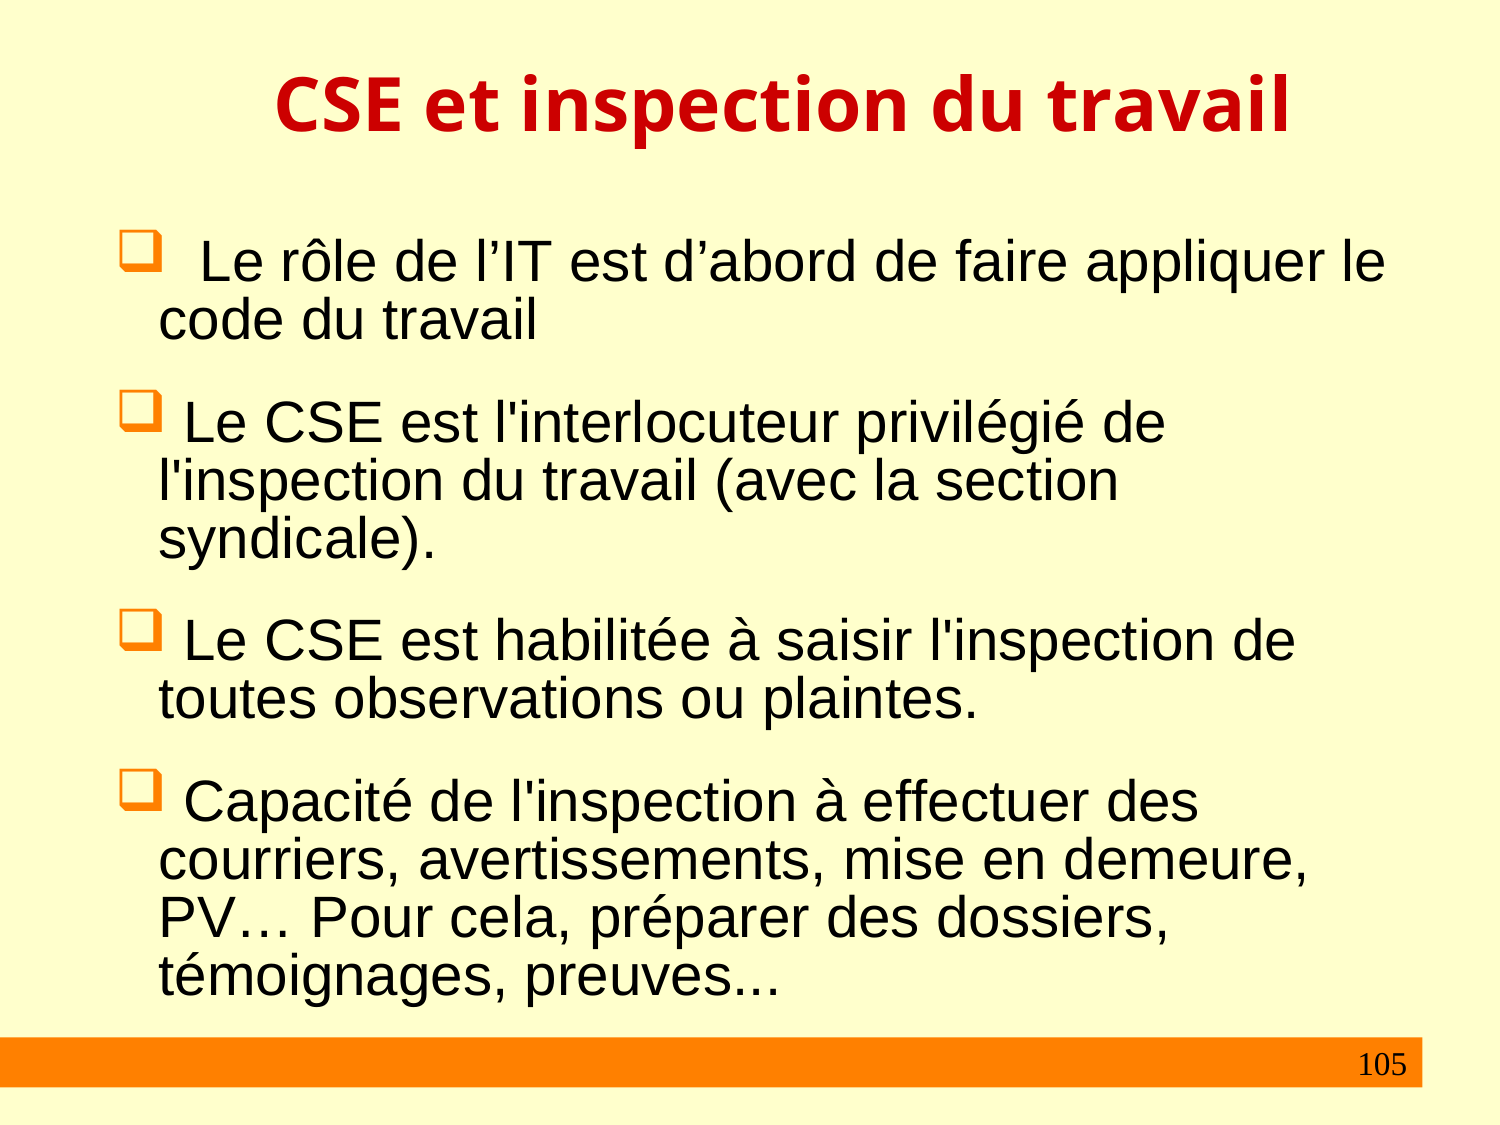

# CSE et inspection du travail
 Le rôle de l’IT est d’abord de faire appliquer le code du travail
 Le CSE est l'interlocuteur privilégié de l'inspection du travail (avec la section syndicale).
 Le CSE est habilitée à saisir l'inspection de toutes observations ou plaintes.
 Capacité de l'inspection à effectuer des courriers, avertissements, mise en demeure, PV… Pour cela, préparer des dossiers, témoignages, preuves...